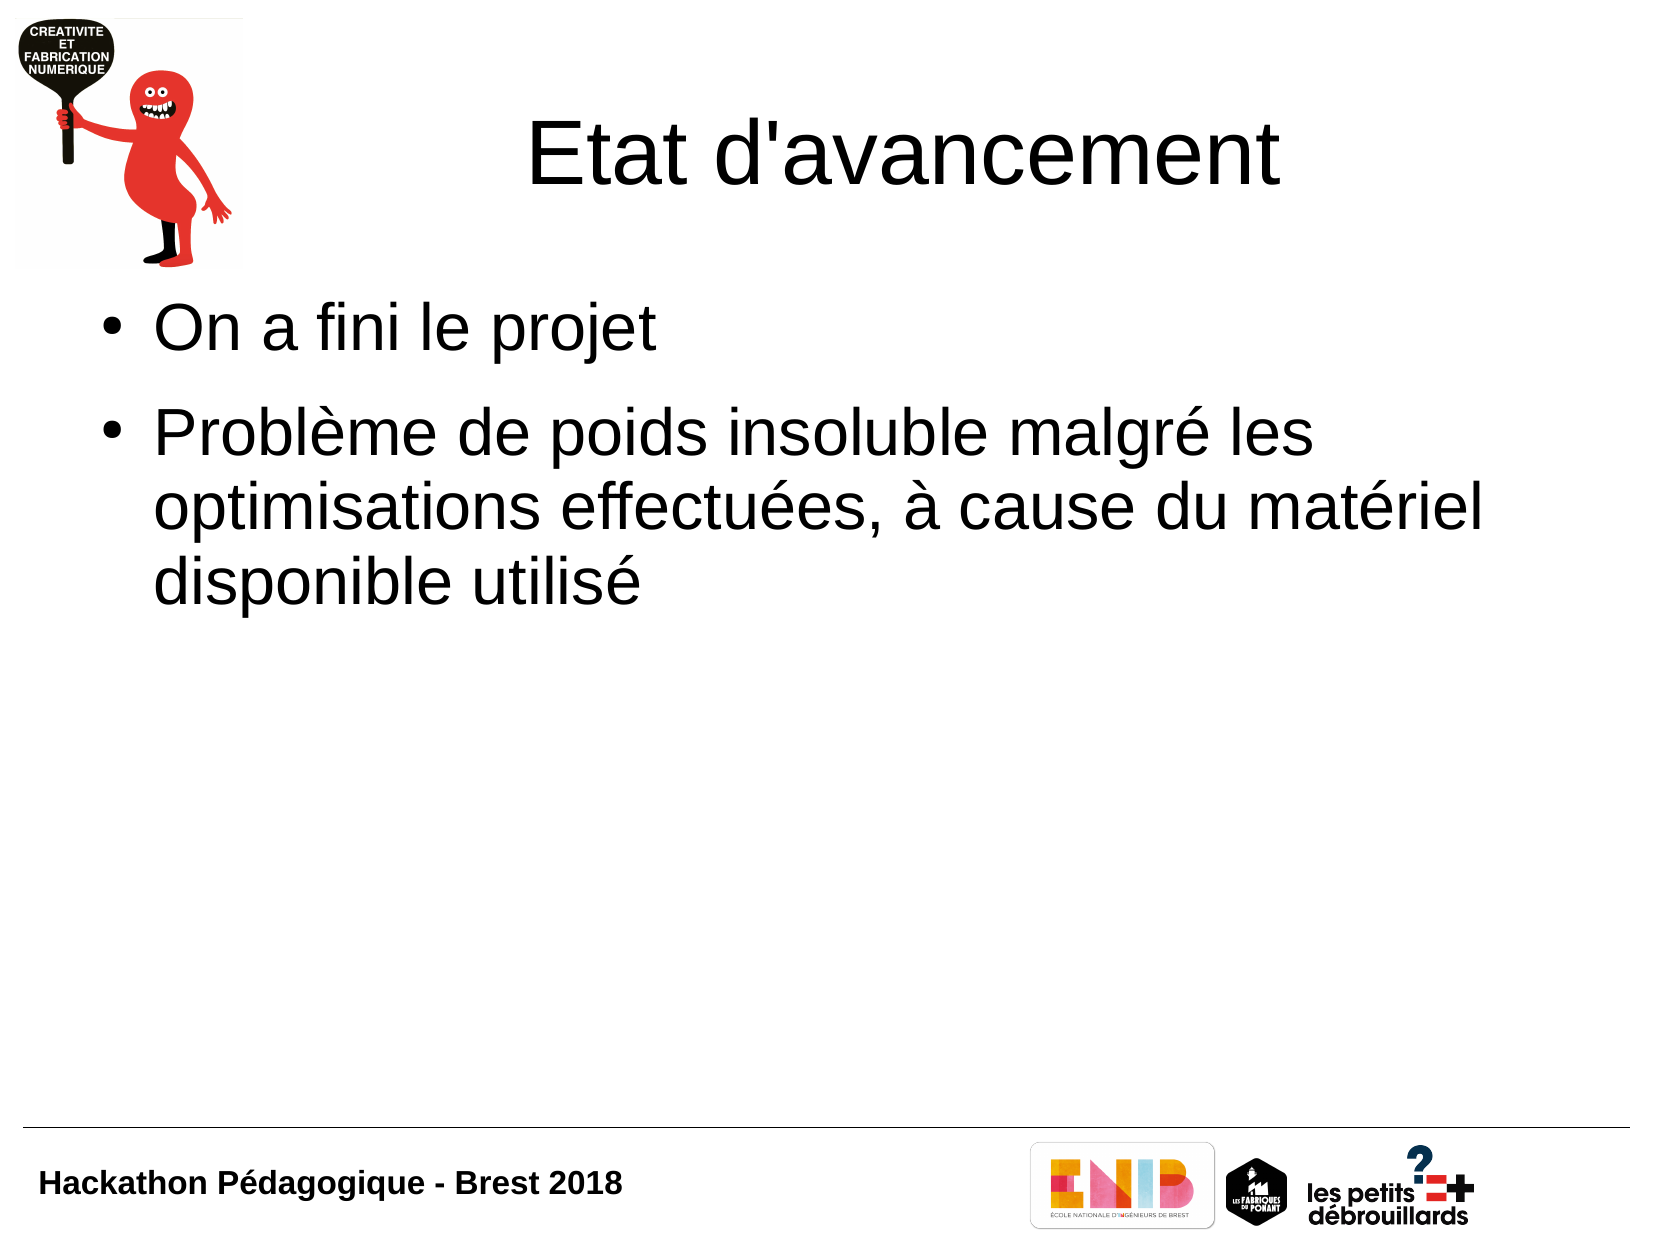

# Etat d'avancement
On a fini le projet
Problème de poids insoluble malgré les optimisations effectuées, à cause du matériel disponible utilisé
Hackathon Pédagogique - Brest 2018